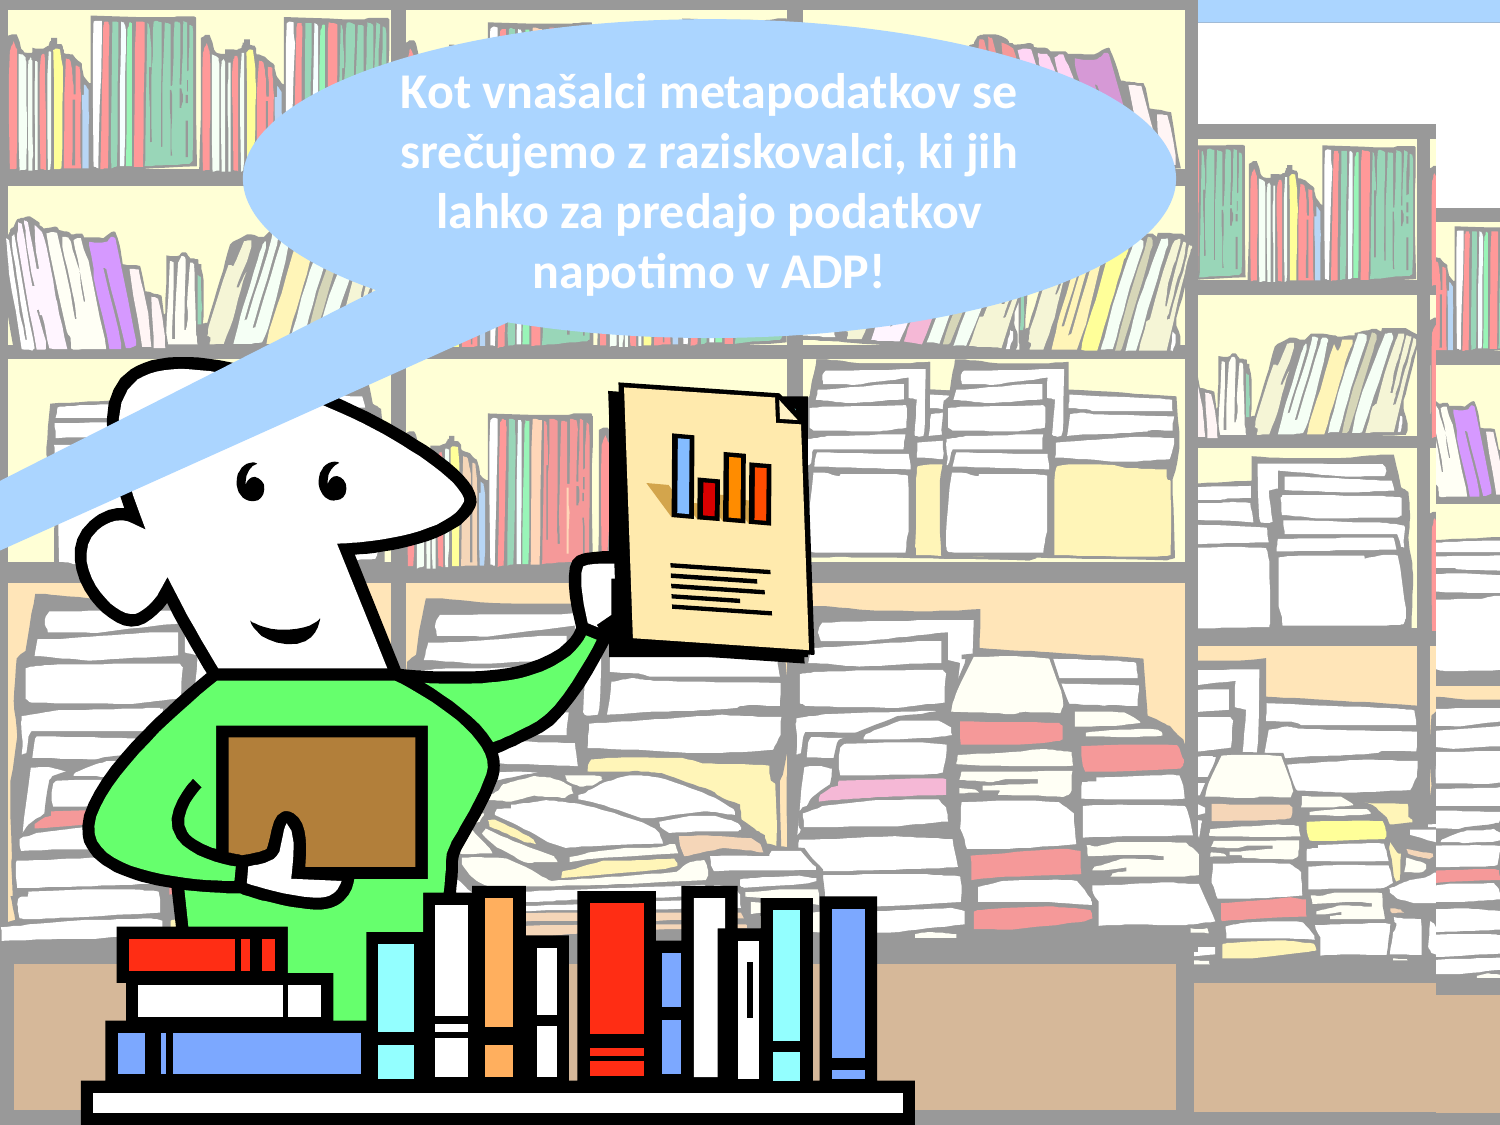

Kot vnašalci metapodatkov se srečujemo z raziskovalci, ki jih lahko za predajo podatkov napotimo v ADP!